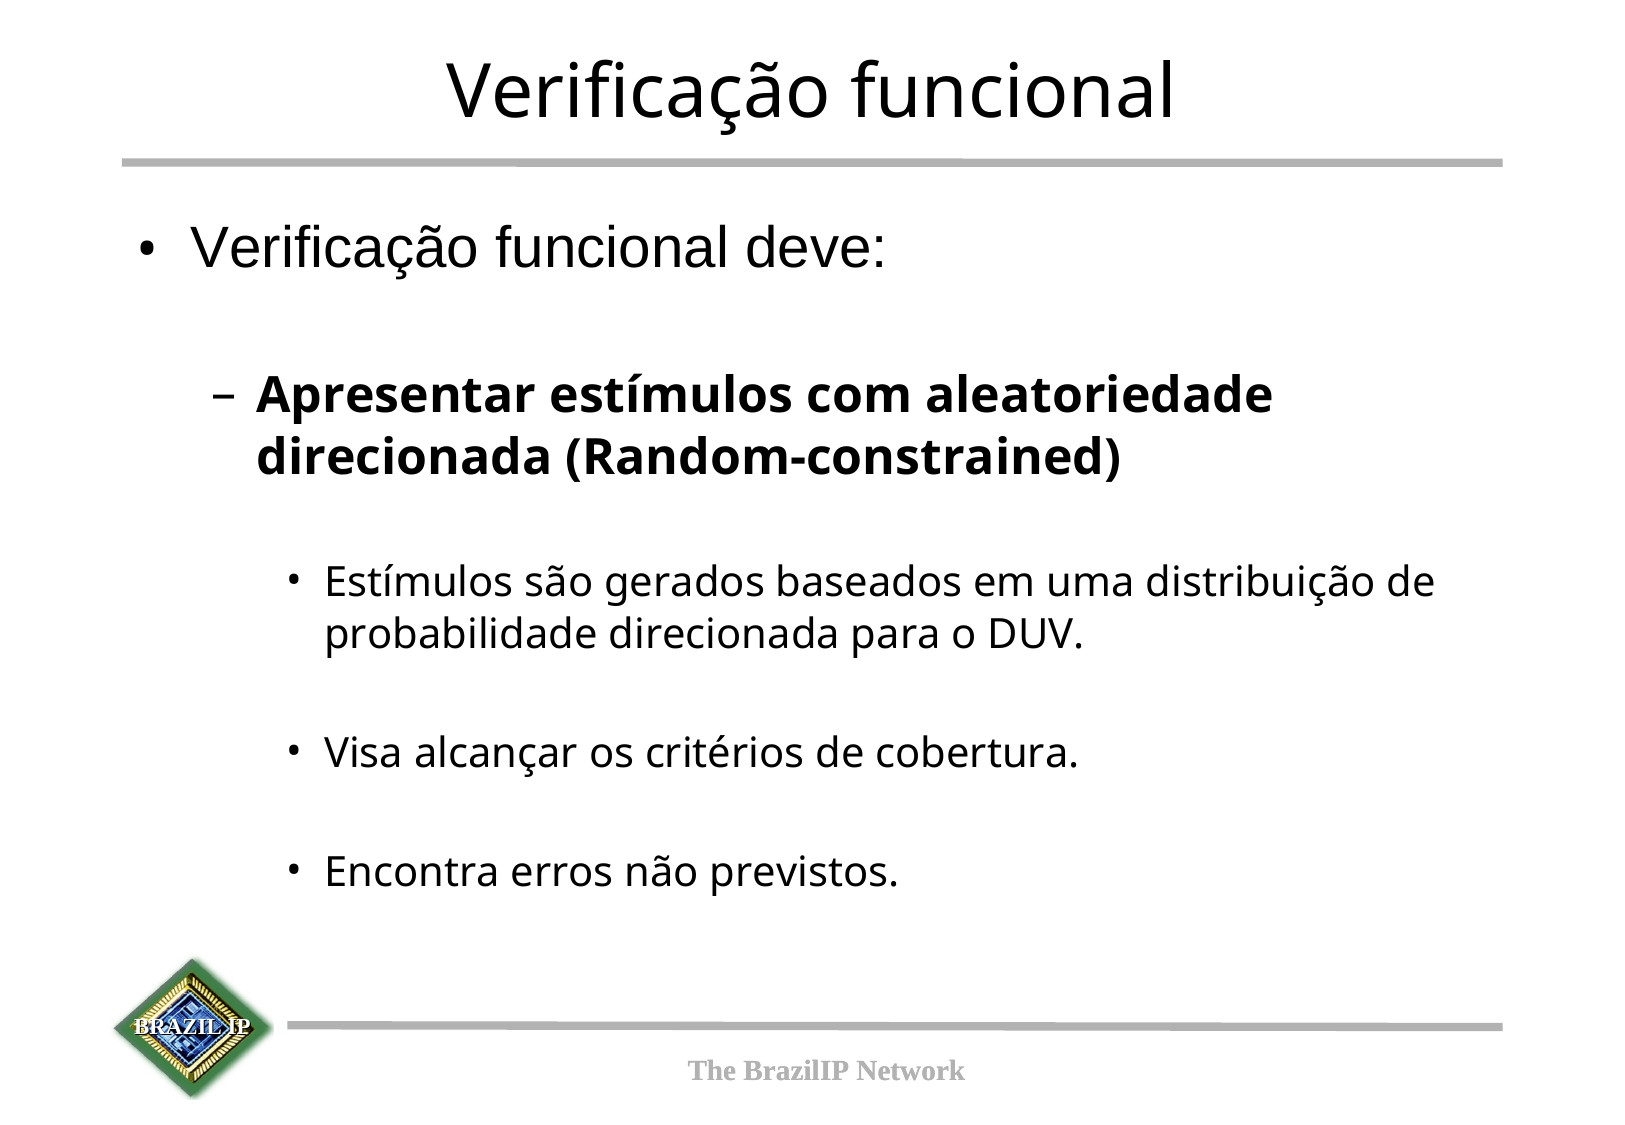

# Verificação funcional
Verificação funcional deve:
Apresentar estímulos com aleatoriedade direcionada (Random-constrained)‏
Estímulos são gerados baseados em uma distribuição de probabilidade direcionada para o DUV.
Visa alcançar os critérios de cobertura.
Encontra erros não previstos.